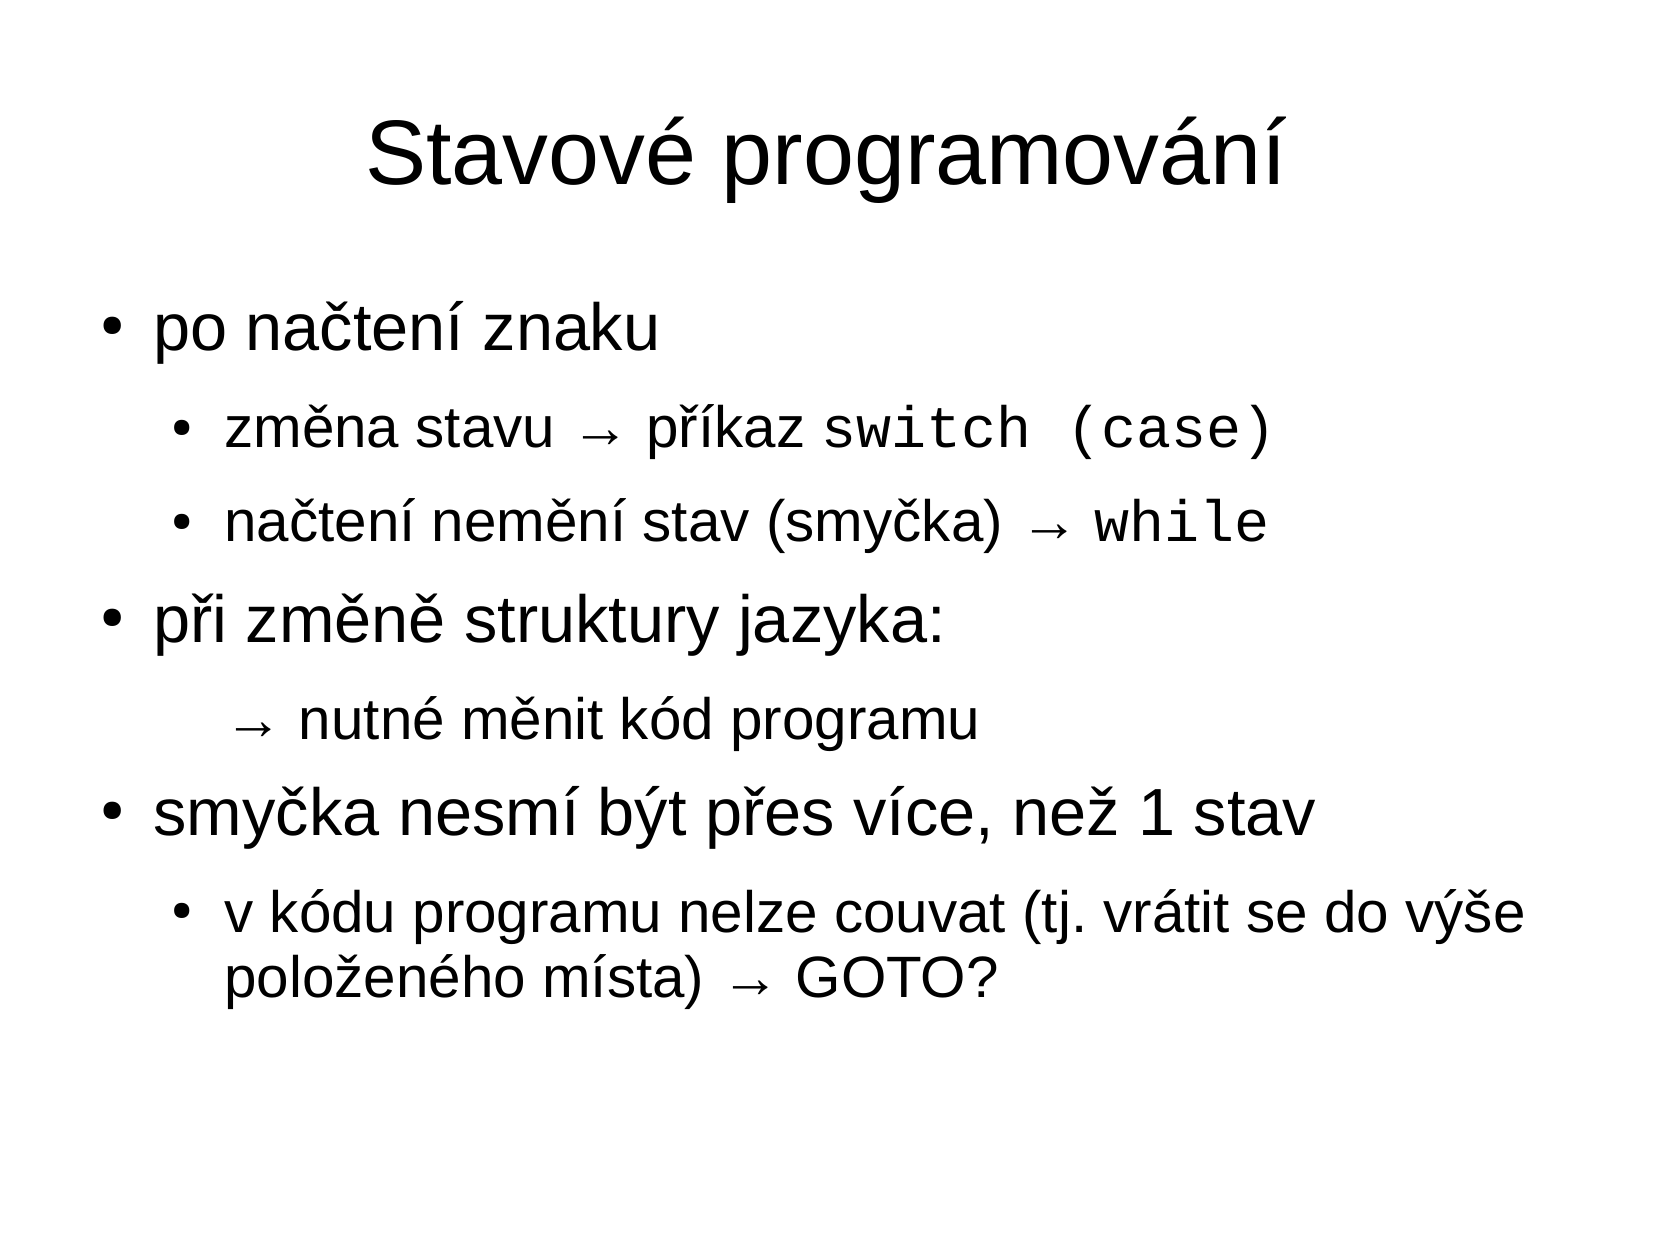

# Stavové programování
po načtení znaku
změna stavu → příkaz switch (case)
načtení nemění stav (smyčka) → while
při změně struktury jazyka:
→ nutné měnit kód programu
smyčka nesmí být přes více, než 1 stav
v kódu programu nelze couvat (tj. vrátit se do výše položeného místa) → GOTO?